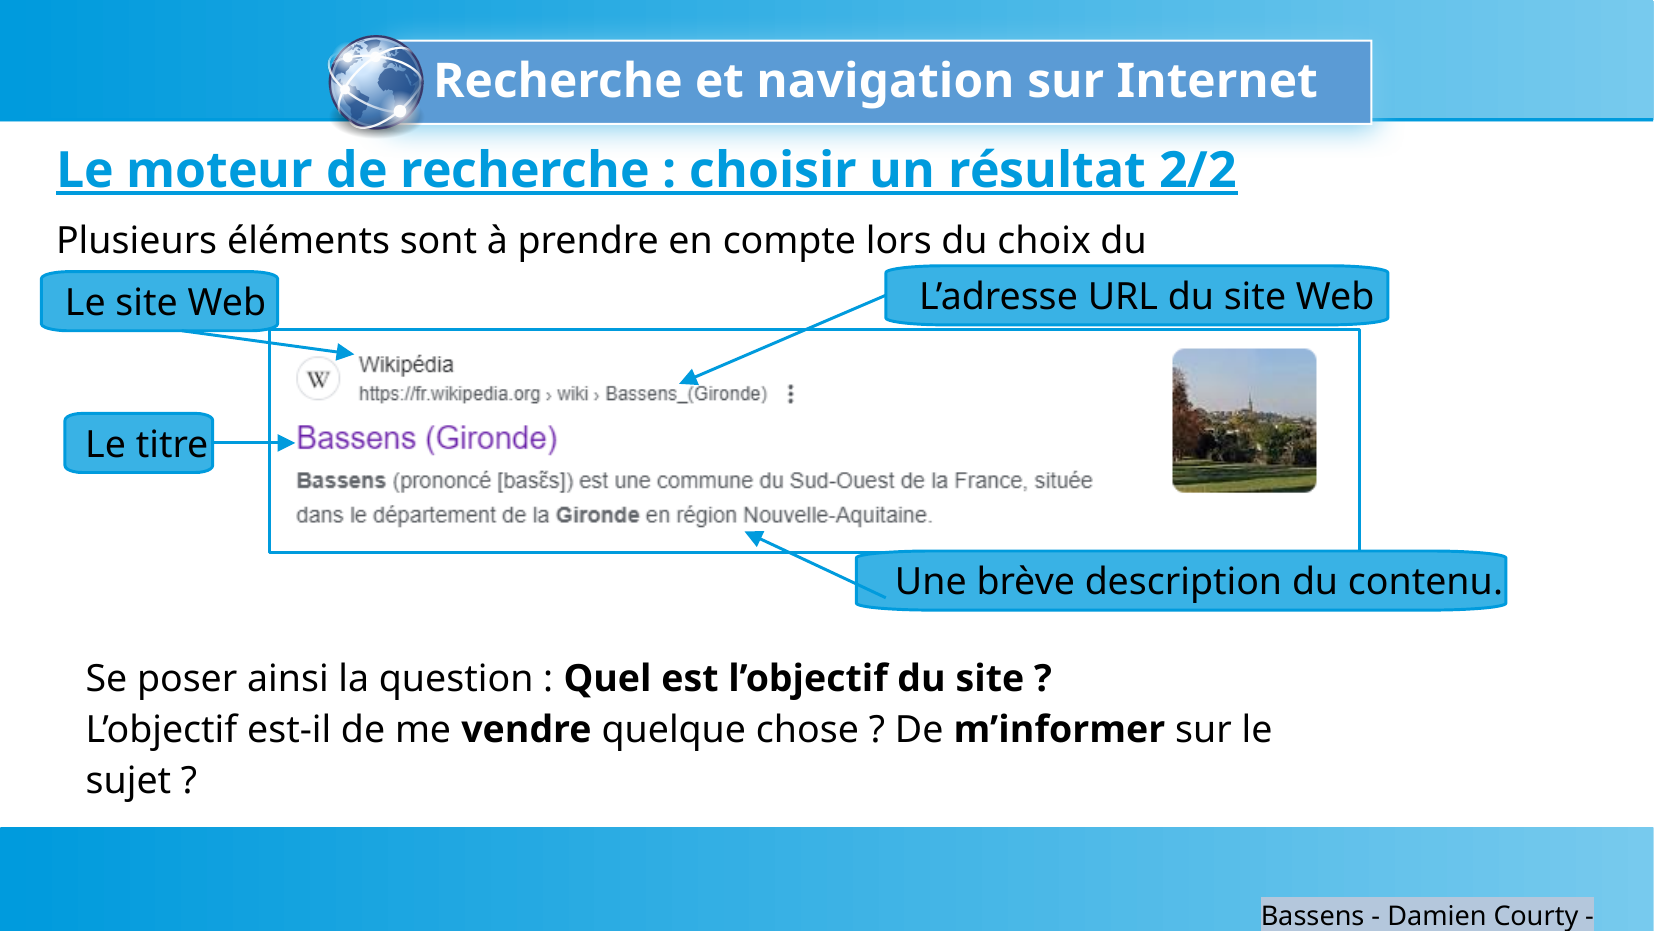

Recherche et navigation sur Internet
Le moteur de recherche : choisir un résultat 2/2
Plusieurs éléments sont à prendre en compte lors du choix du résultat.
L’adresse URL du site Web
Le site Web
Le titre
Une brève description du contenu.
Se poser ainsi la question : Quel est l’objectif du site ?
L’objectif est-il de me vendre quelque chose ? De m’informer sur le sujet ?
Bassens - Damien Courty - 2024